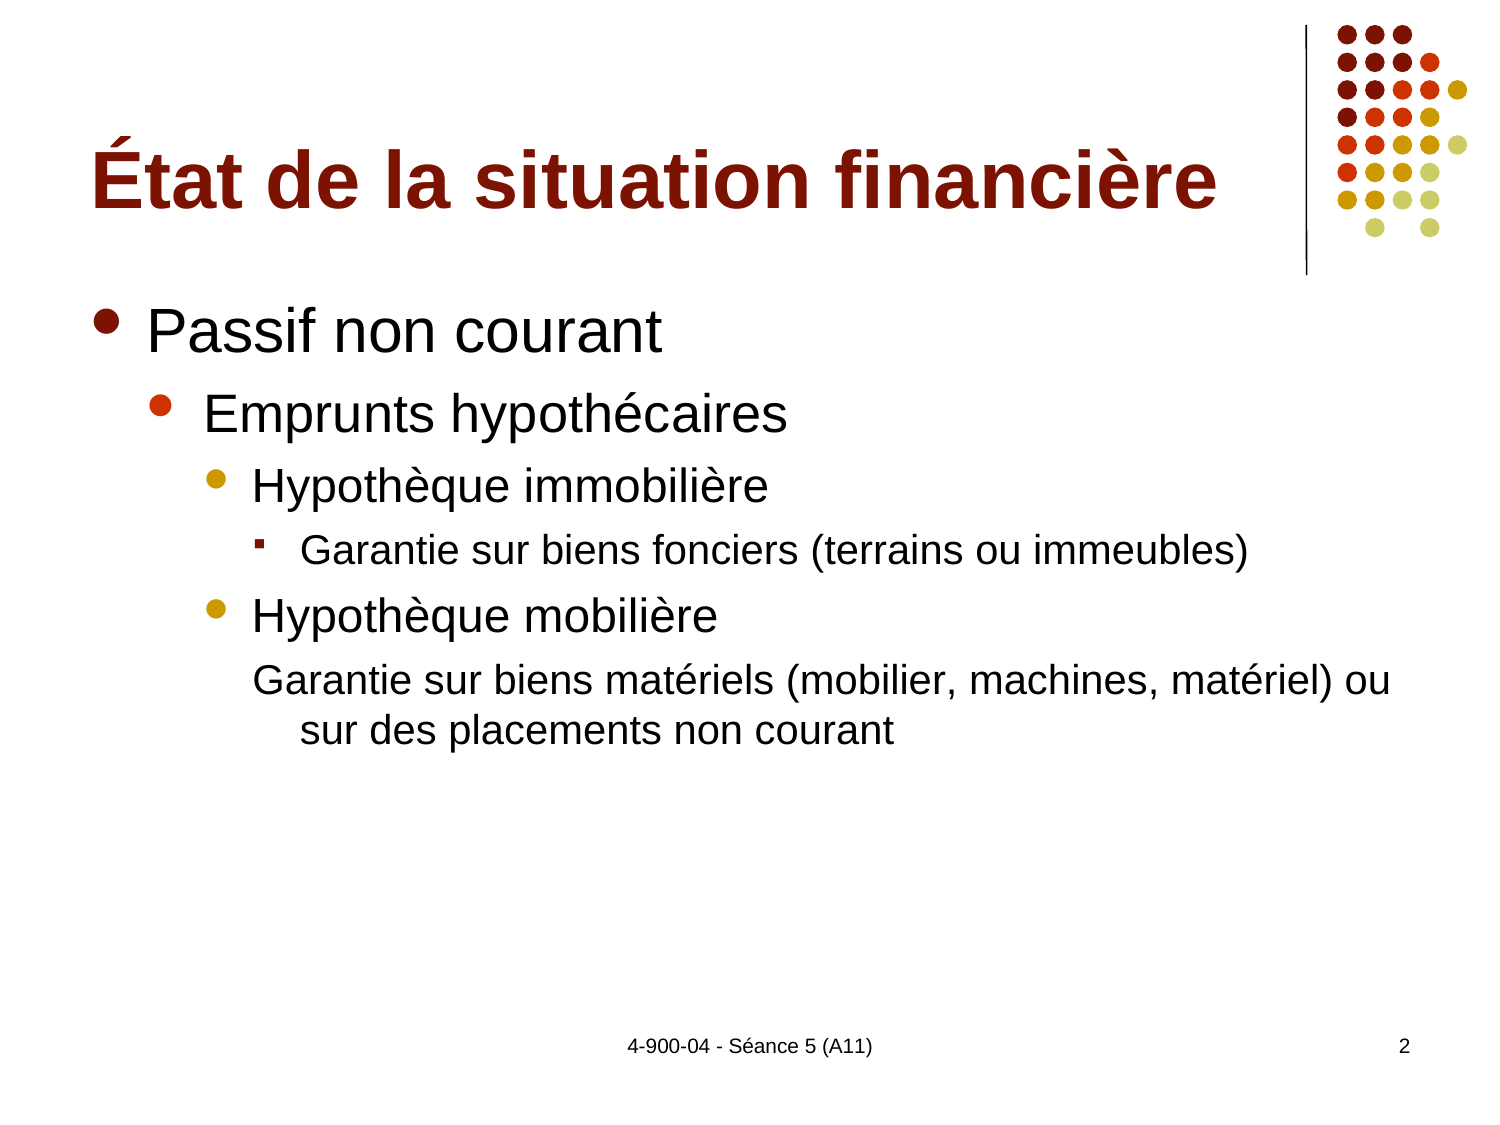

État de la situation financière
Passif non courant
Emprunts hypothécaires
Hypothèque immobilière
Garantie sur biens fonciers (terrains ou immeubles)
Hypothèque mobilière
Garantie sur biens matériels (mobilier, machines, matériel) ou sur des placements non courant
4-900-04 - Séance 5 (A11)